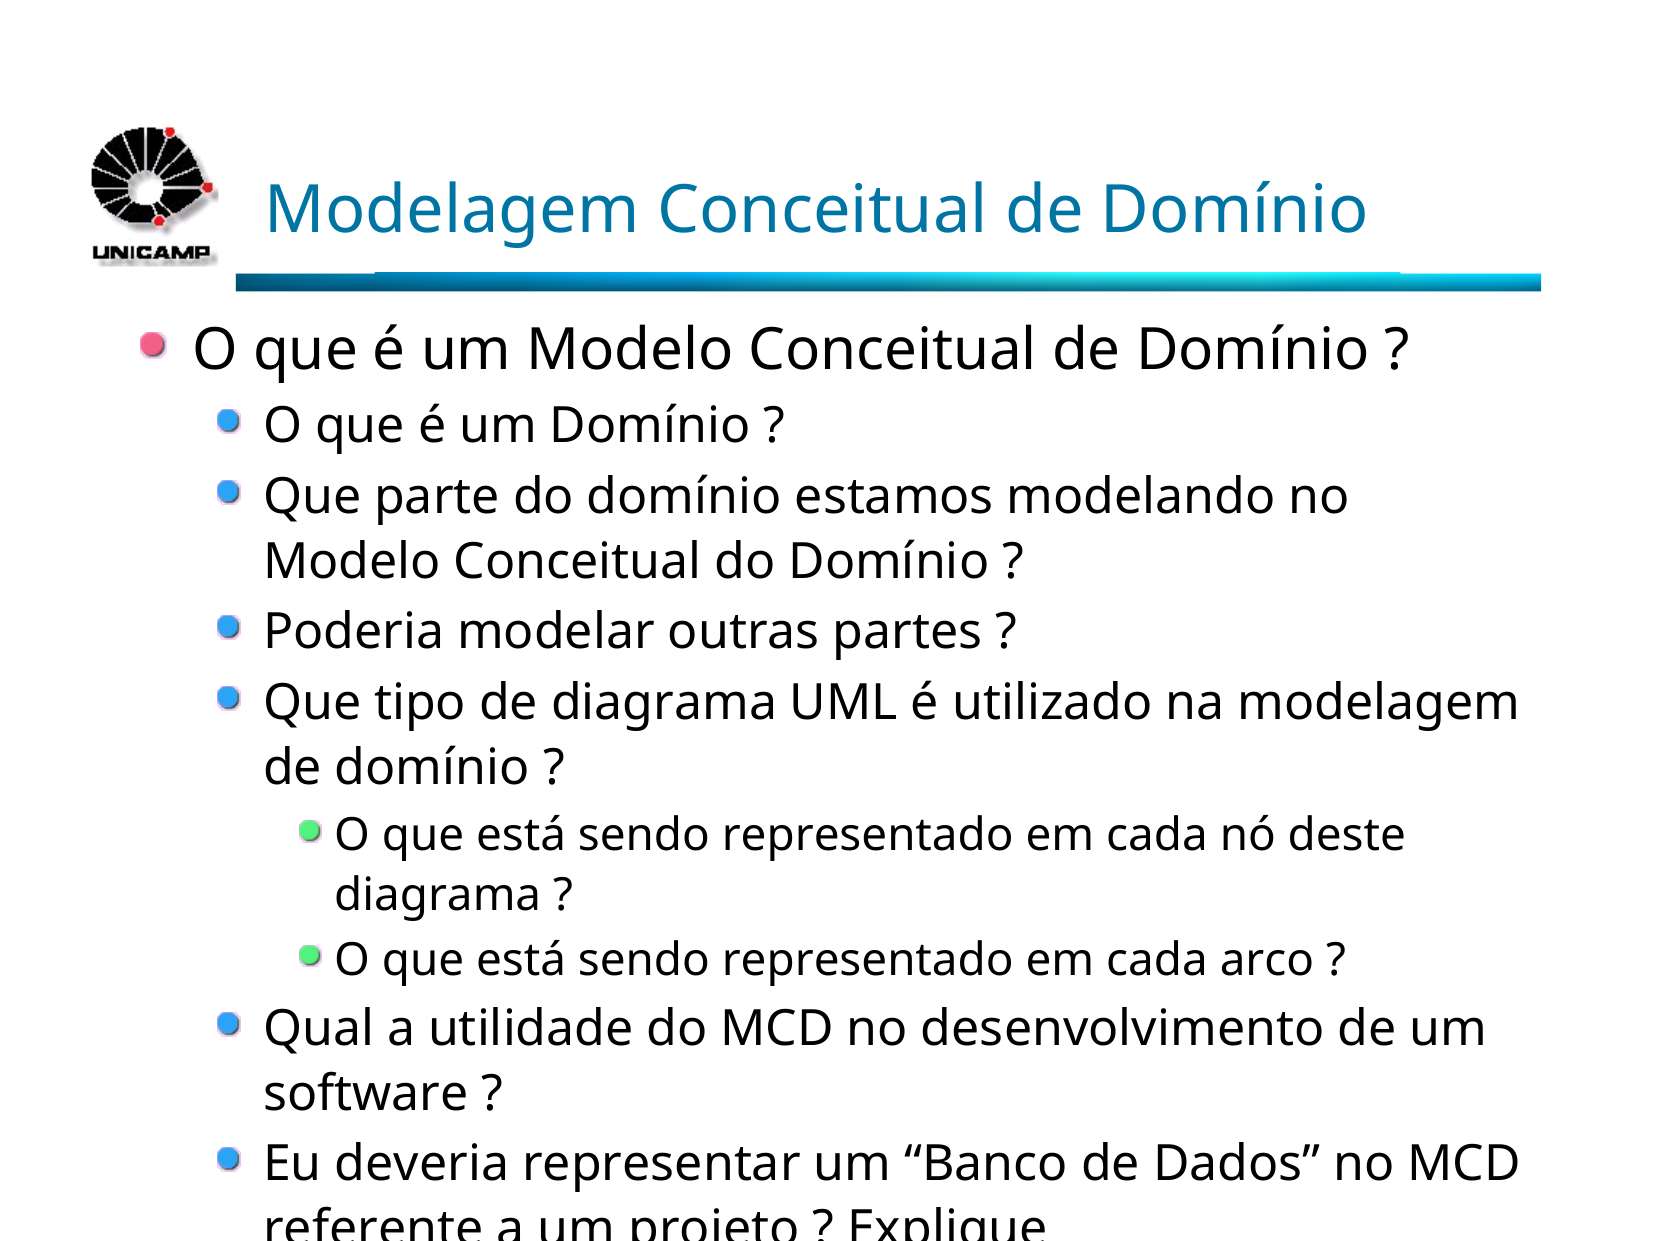

# Modelagem Conceitual de Domínio
O que é um Modelo Conceitual de Domínio ?
O que é um Domínio ?
Que parte do domínio estamos modelando no Modelo Conceitual do Domínio ?
Poderia modelar outras partes ?
Que tipo de diagrama UML é utilizado na modelagem de domínio ?
O que está sendo representado em cada nó deste diagrama ?
O que está sendo representado em cada arco ?
Qual a utilidade do MCD no desenvolvimento de um software ?
Eu deveria representar um “Banco de Dados” no MCD referente a um projeto ? Explique